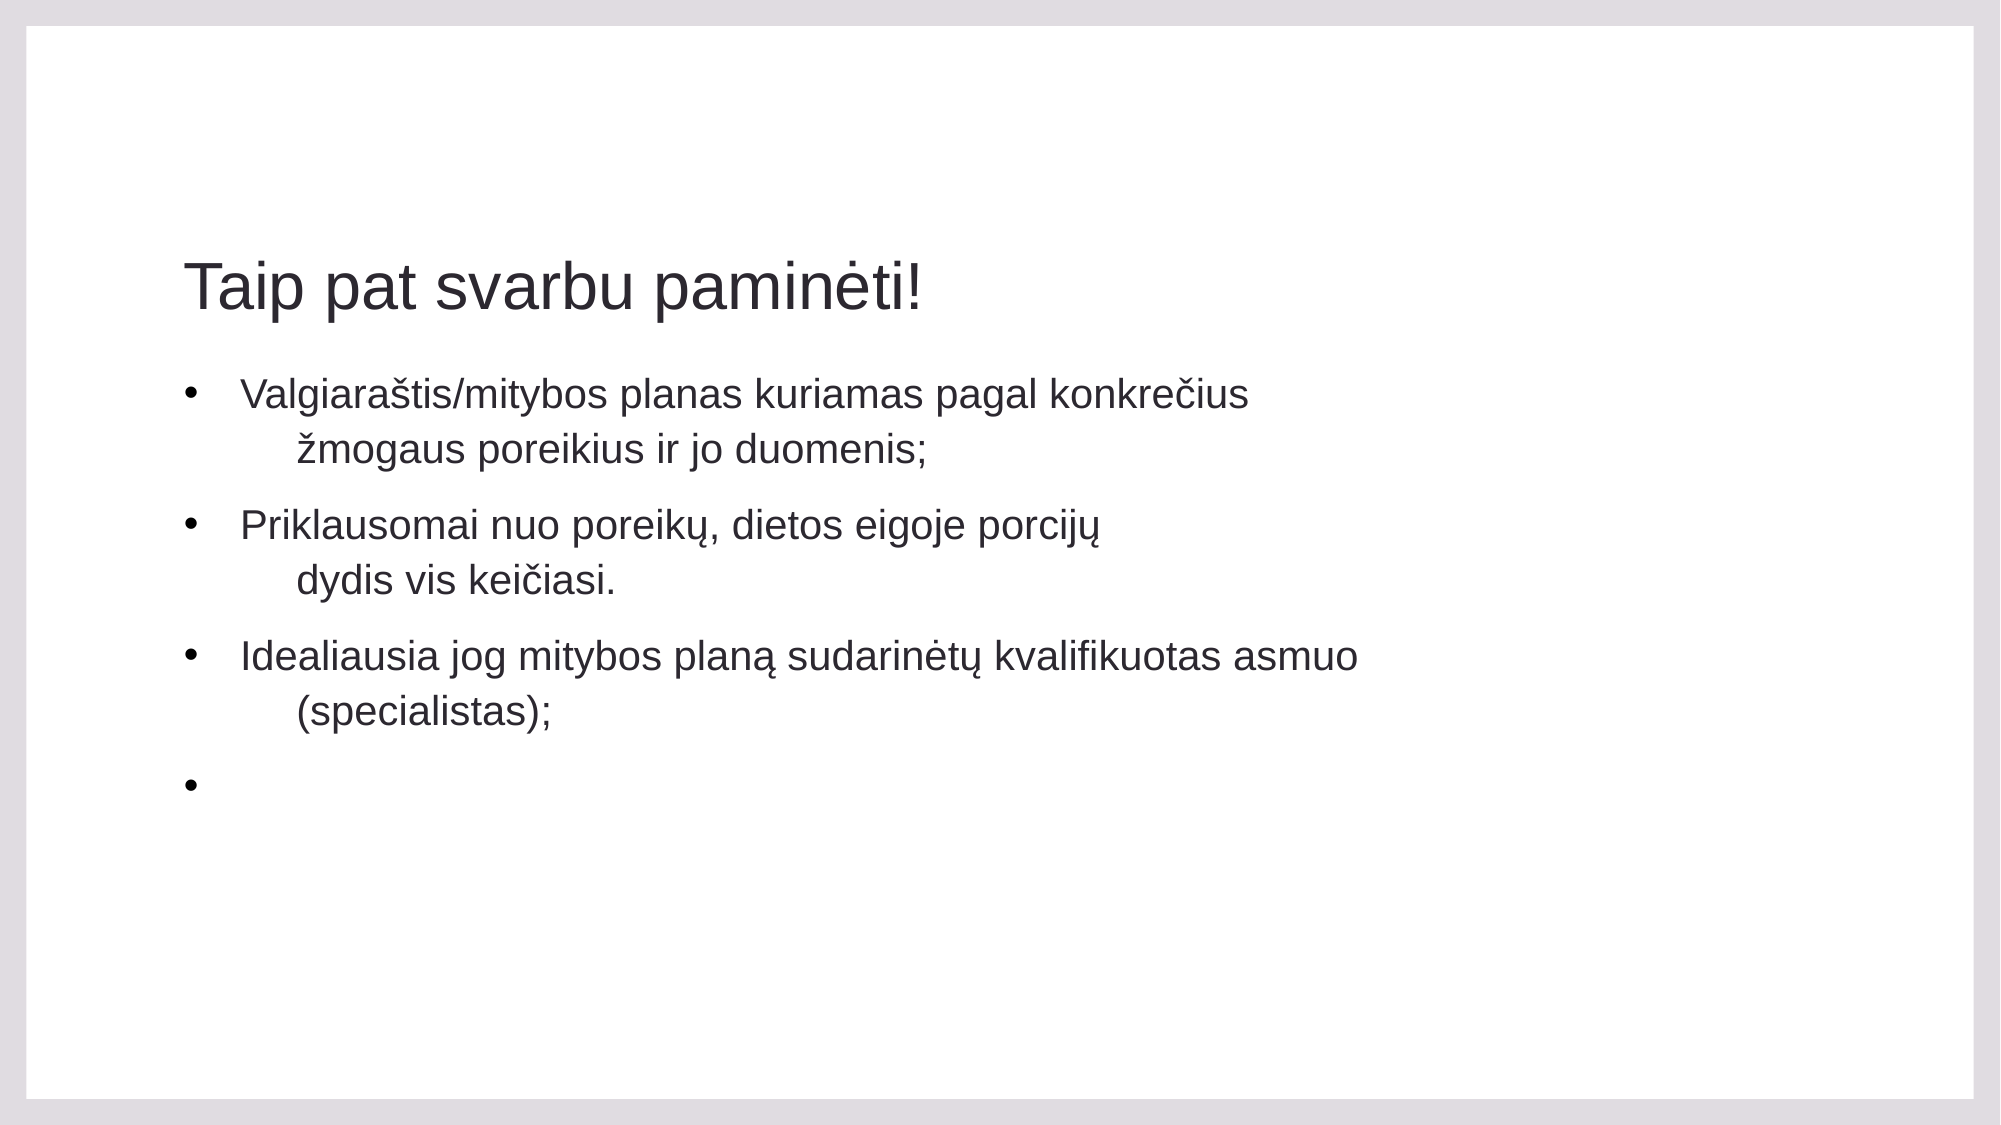

# Taip pat svarbu paminėti!
Valgiaraštis/mitybos planas kuriamas pagal konkrečius žmogaus poreikius ir jo duomenis;
Priklausomai nuo poreikų, dietos eigoje porcijų dydis vis keičiasi.
Idealiausia jog mitybos planą sudarinėtų kvalifikuotas asmuo (specialistas);